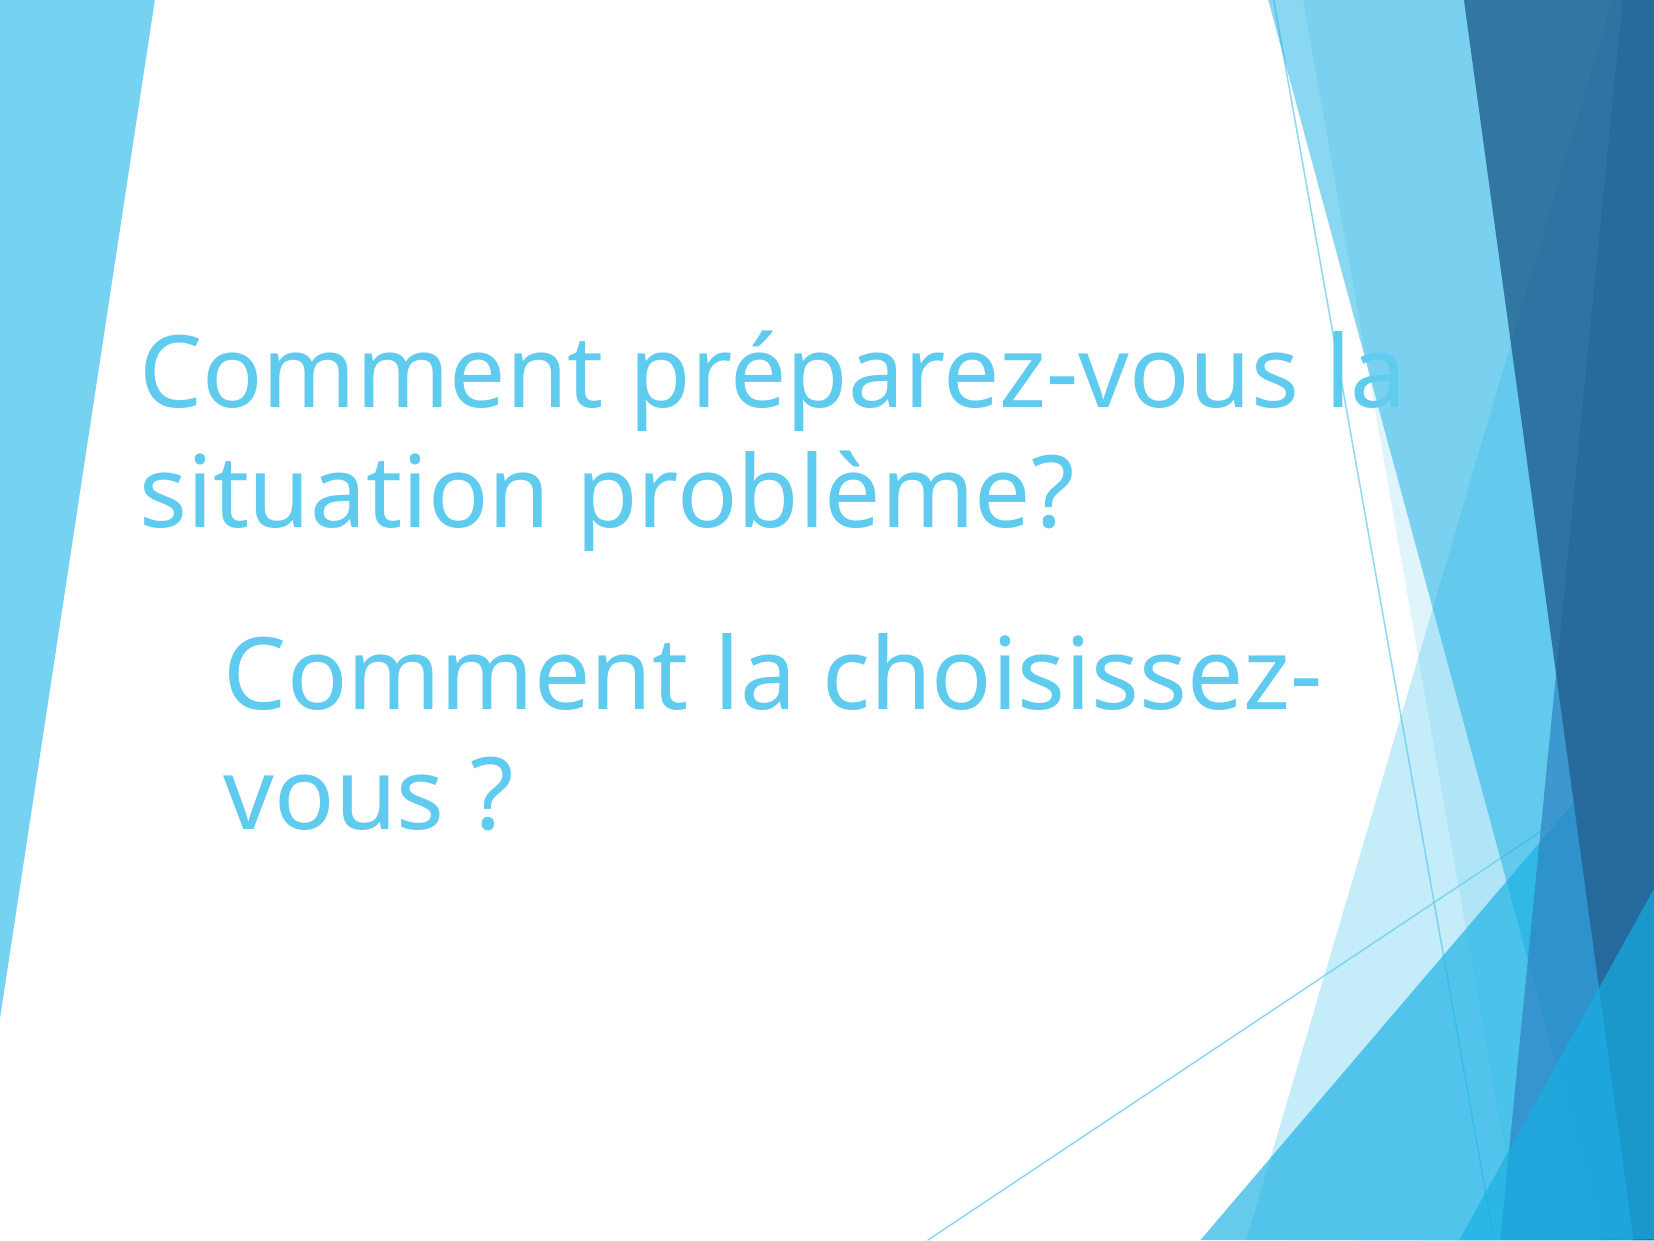

Comment préparez-vous la situation problème?
# Comment la choisissez-vous ?